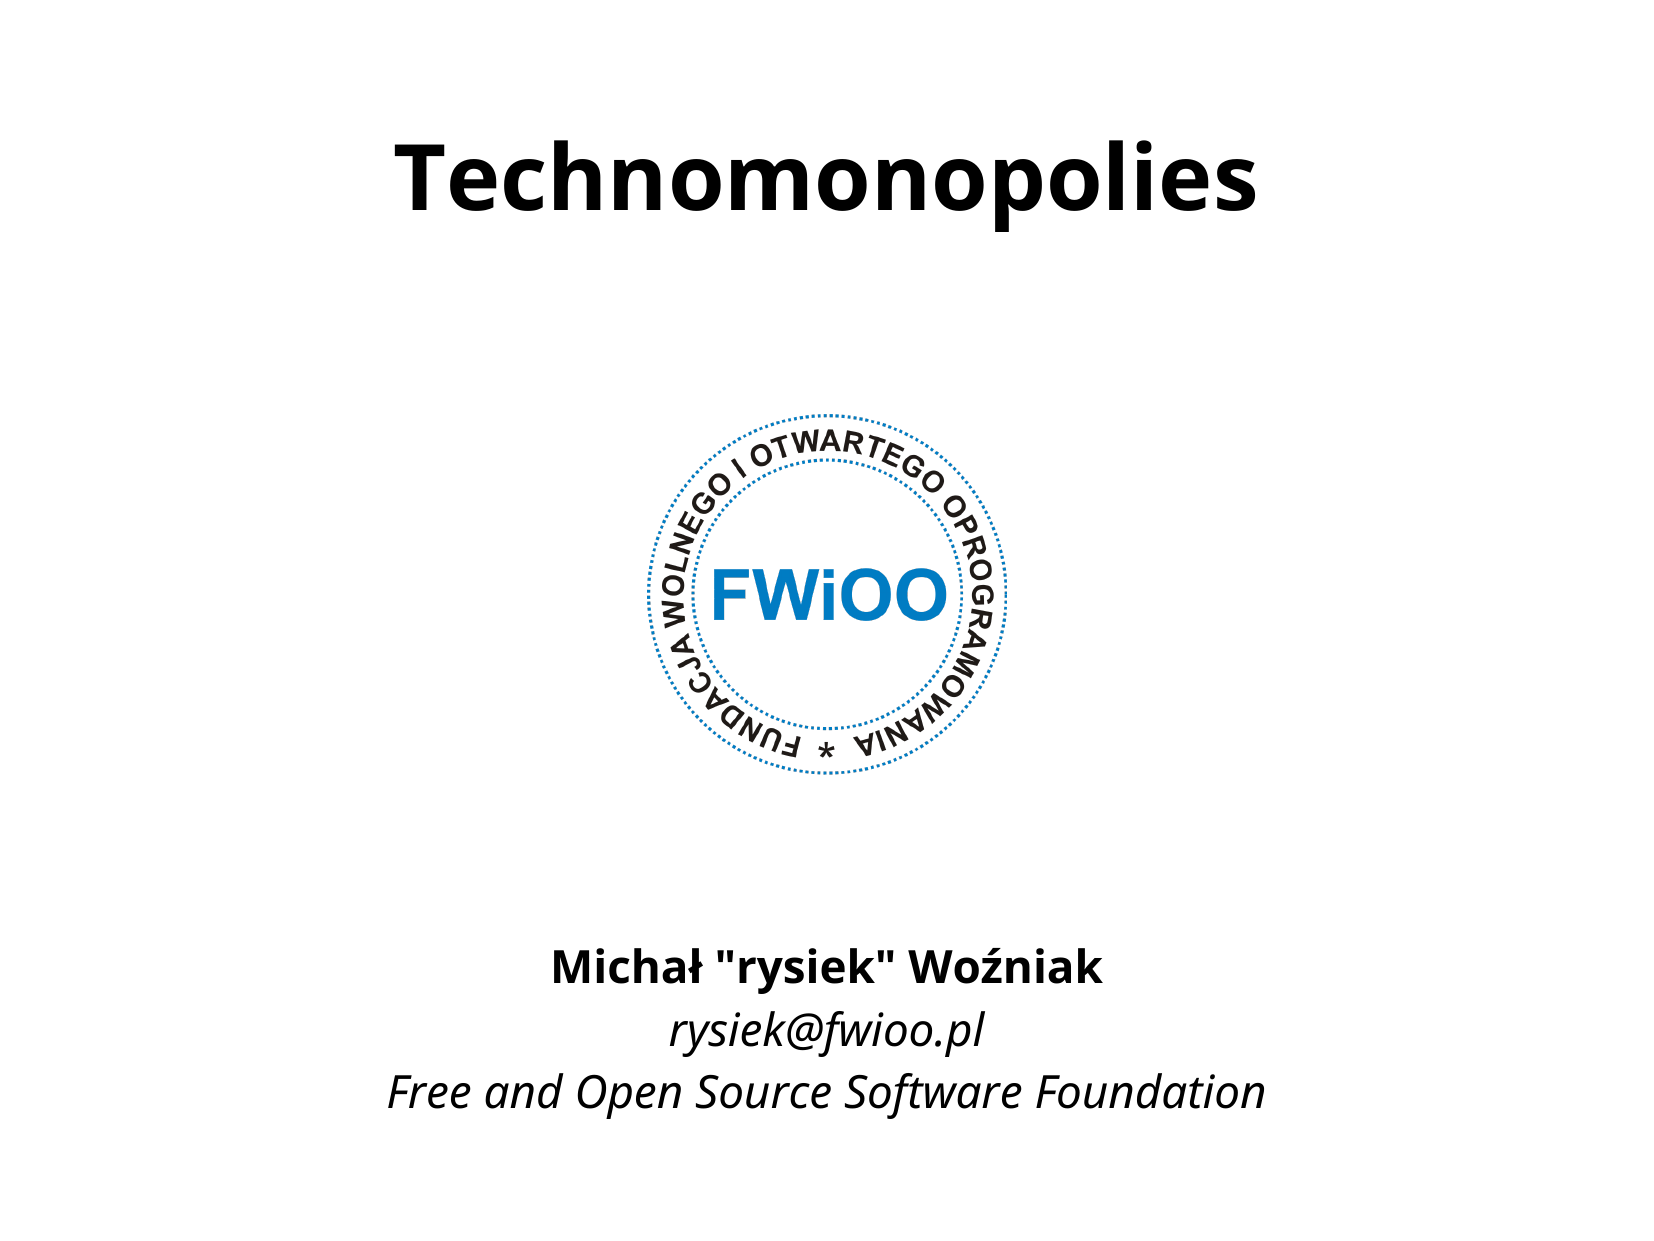

Technomonopolies
Michał "rysiek" Woźniak
rysiek@fwioo.pl
Free and Open Source Software Foundation